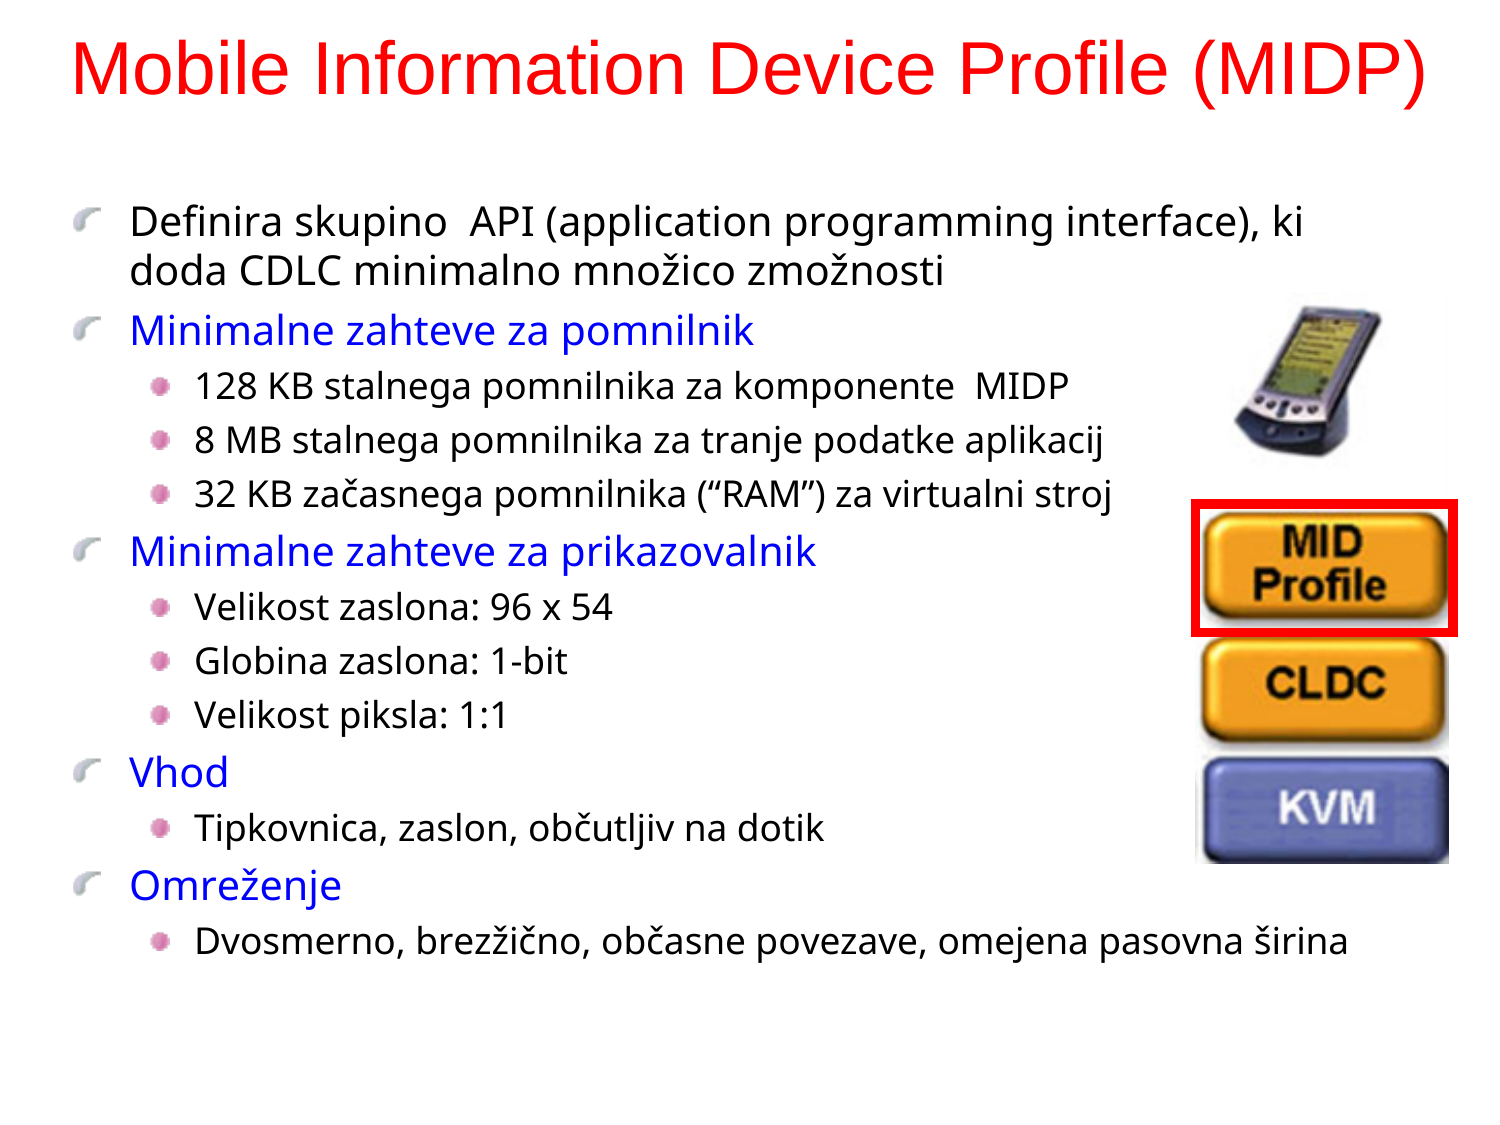

# Mobile Information Device Profile (MIDP)
Definira skupino API (application programming interface), ki doda CDLC minimalno množico zmožnosti
Minimalne zahteve za pomnilnik
128 KB stalnega pomnilnika za komponente MIDP
8 MB stalnega pomnilnika za tranje podatke aplikacij
32 KB začasnega pomnilnika (“RAM”) za virtualni stroj
Minimalne zahteve za prikazovalnik
Velikost zaslona: 96 x 54
Globina zaslona: 1-bit
Velikost piksla: 1:1
Vhod
Tipkovnica, zaslon, občutljiv na dotik
Omreženje
Dvosmerno, brezžično, občasne povezave, omejena pasovna širina